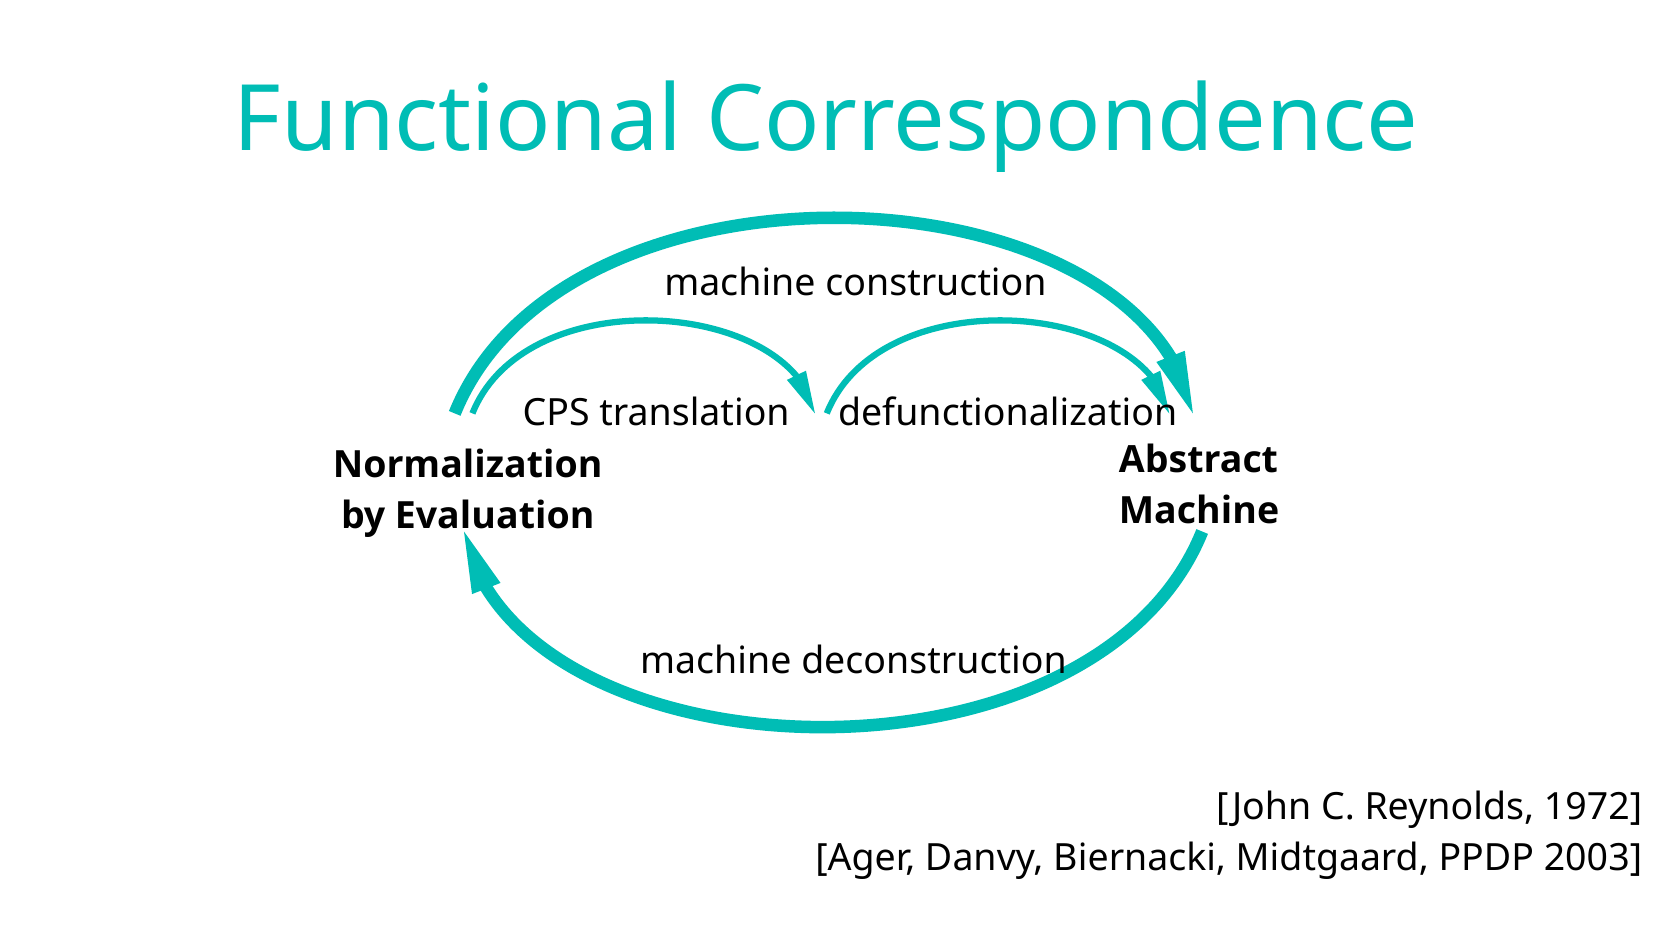

# Functional Correspondence
machine construction
CPS translation
defunctionalization
Abstract
Machine
Normalization
by Evaluation
machine deconstruction
[John C. Reynolds, 1972]
[Ager, Danvy, Biernacki, Midtgaard, PPDP 2003]